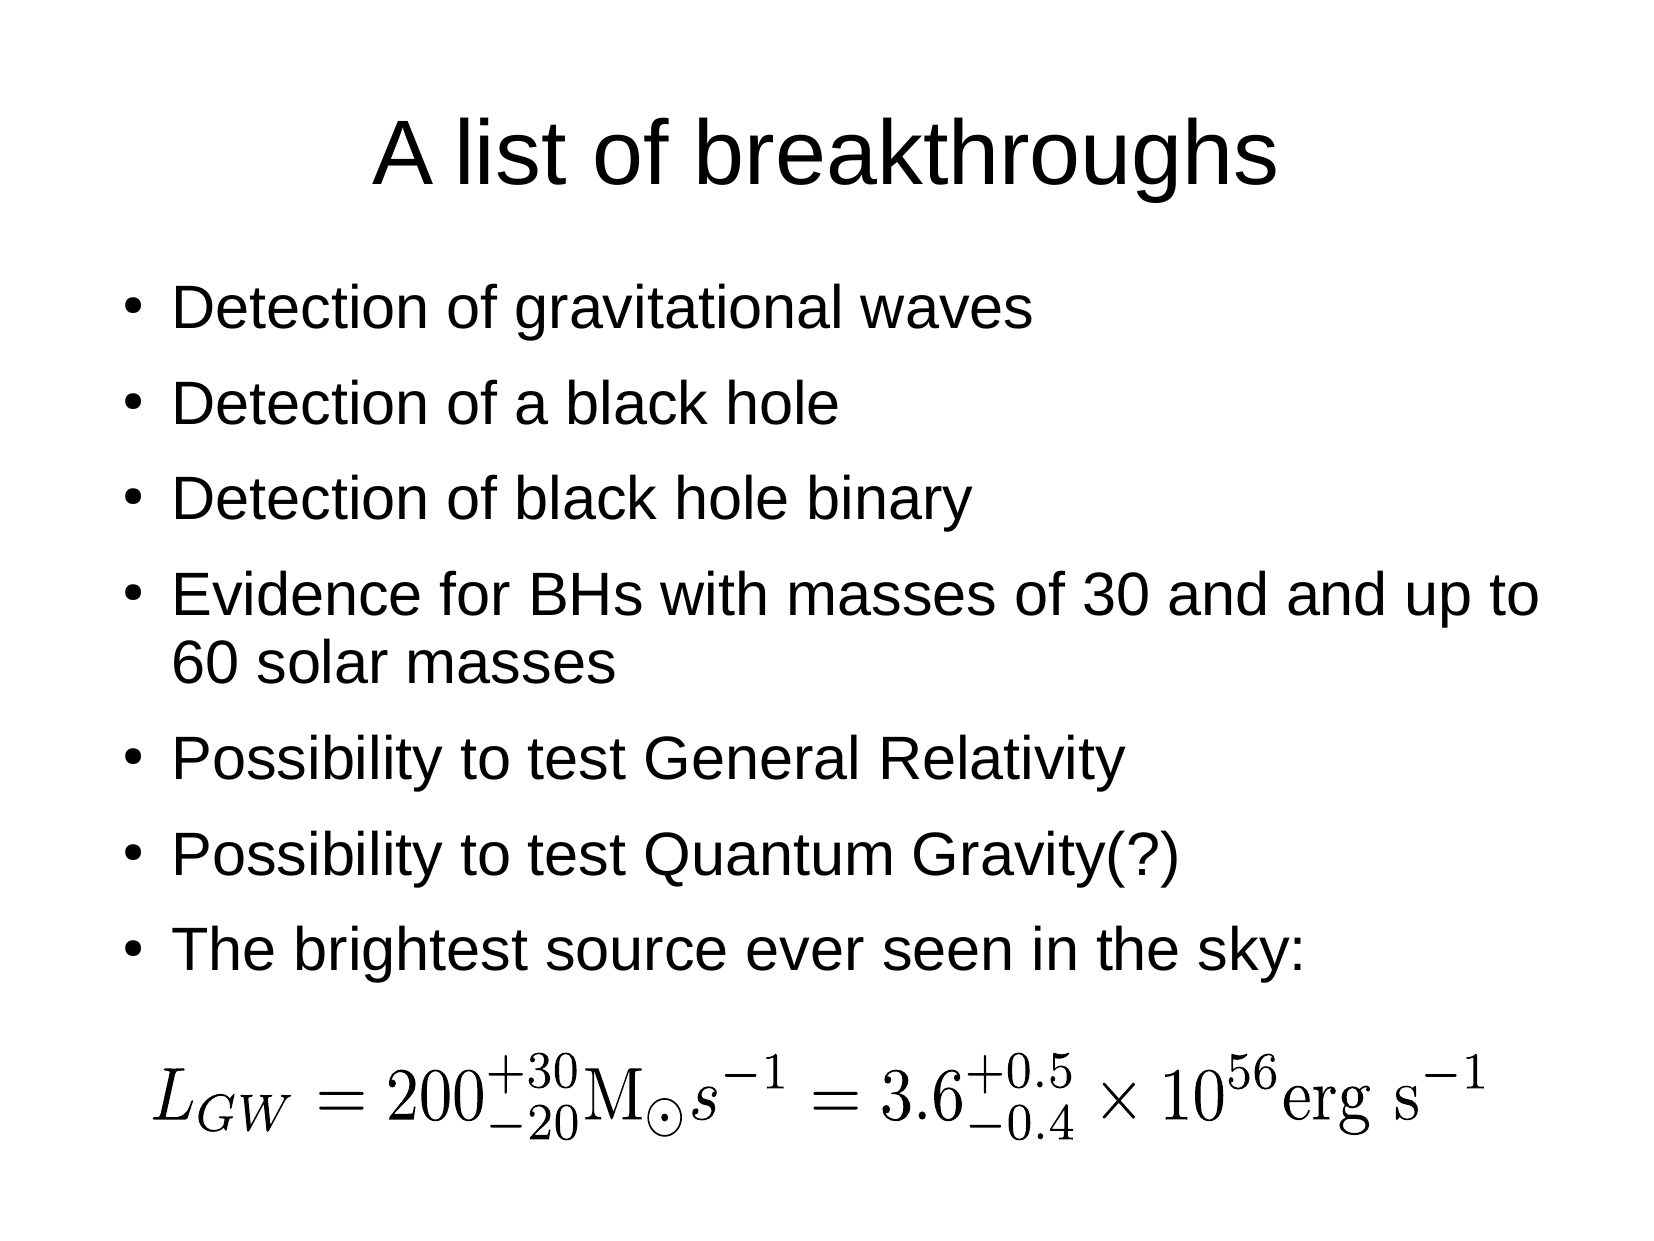

# A list of breakthroughs
Detection of gravitational waves
Detection of a black hole
Detection of black hole binary
Evidence for BHs with masses of 30 and and up to 60 solar masses
Possibility to test General Relativity
Possibility to test Quantum Gravity(?)
The brightest source ever seen in the sky: